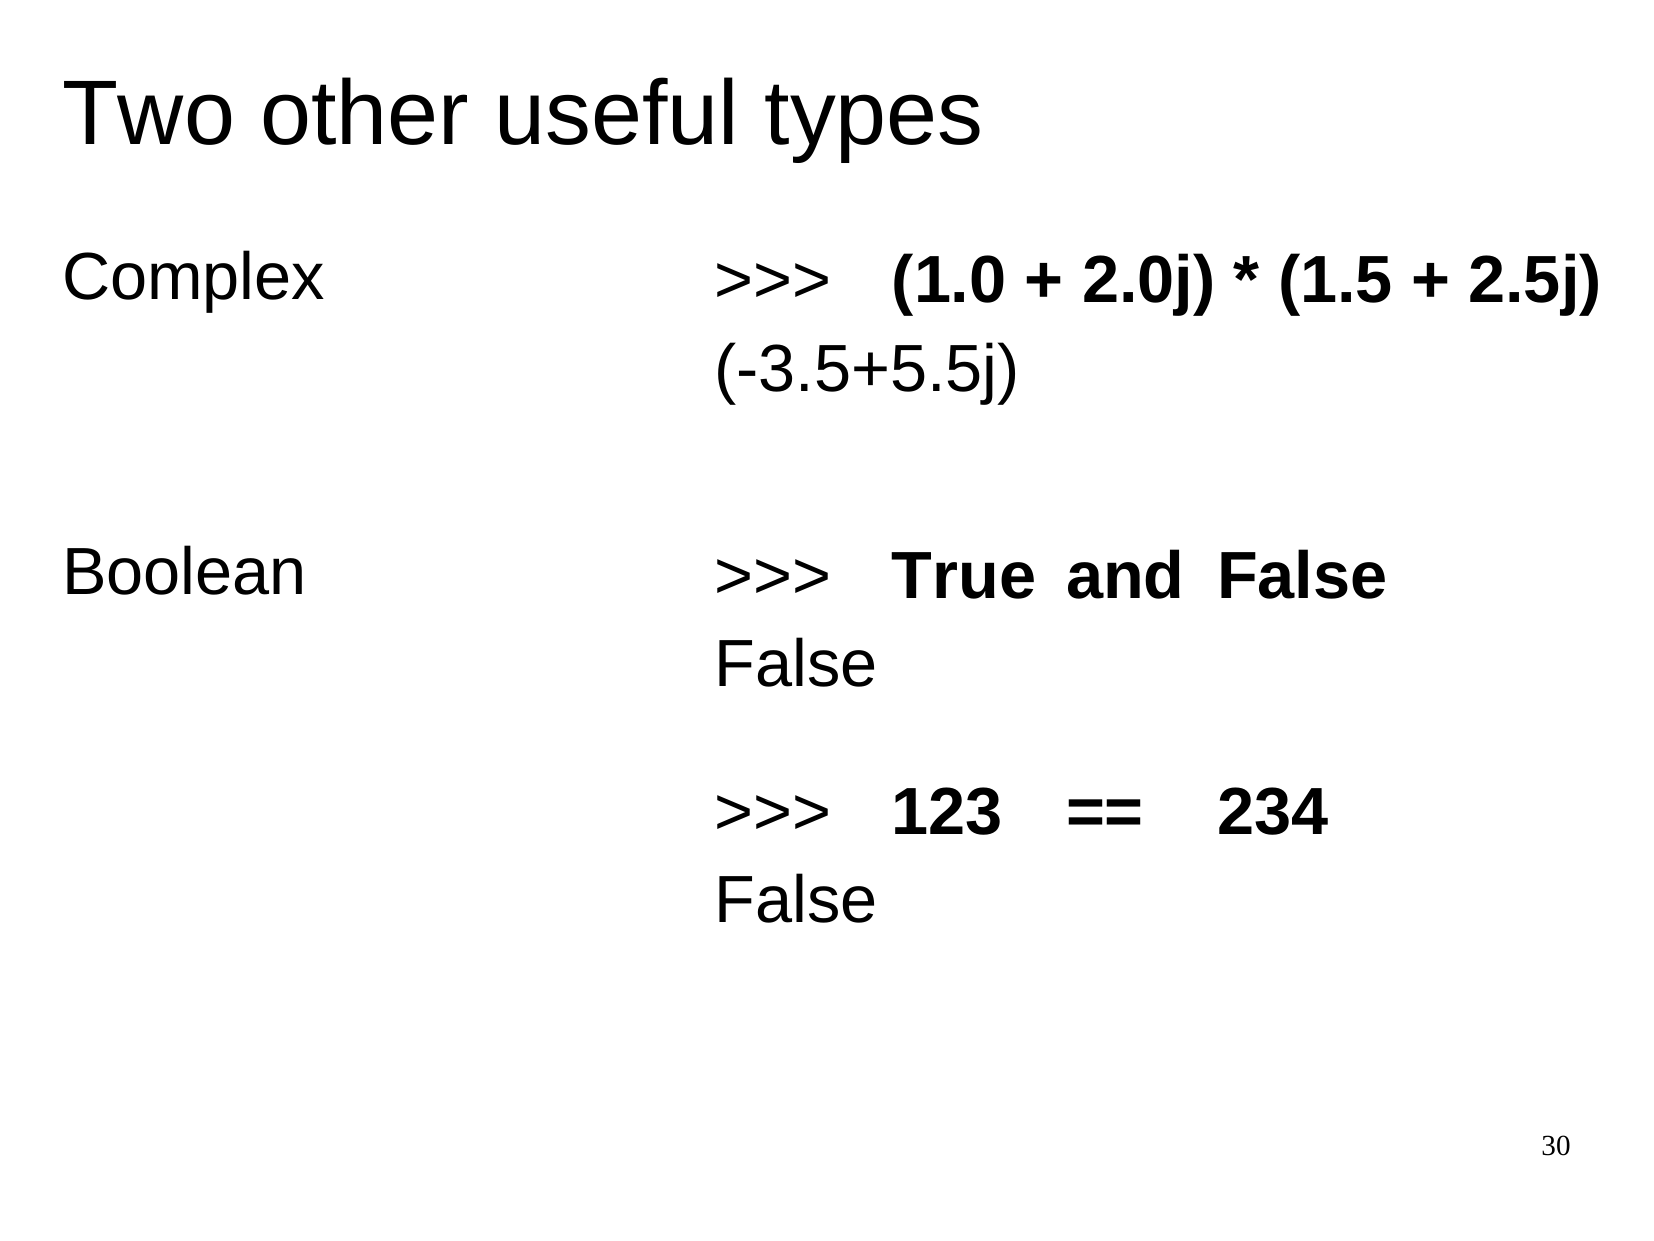

Two other useful types
Complex
>>>
(1.0 + 2.0j) * (1.5 + 2.5j)
(-3.5+5.5j)
Boolean
>>>
True	and	False
False
>>>
123	==	234
False
30